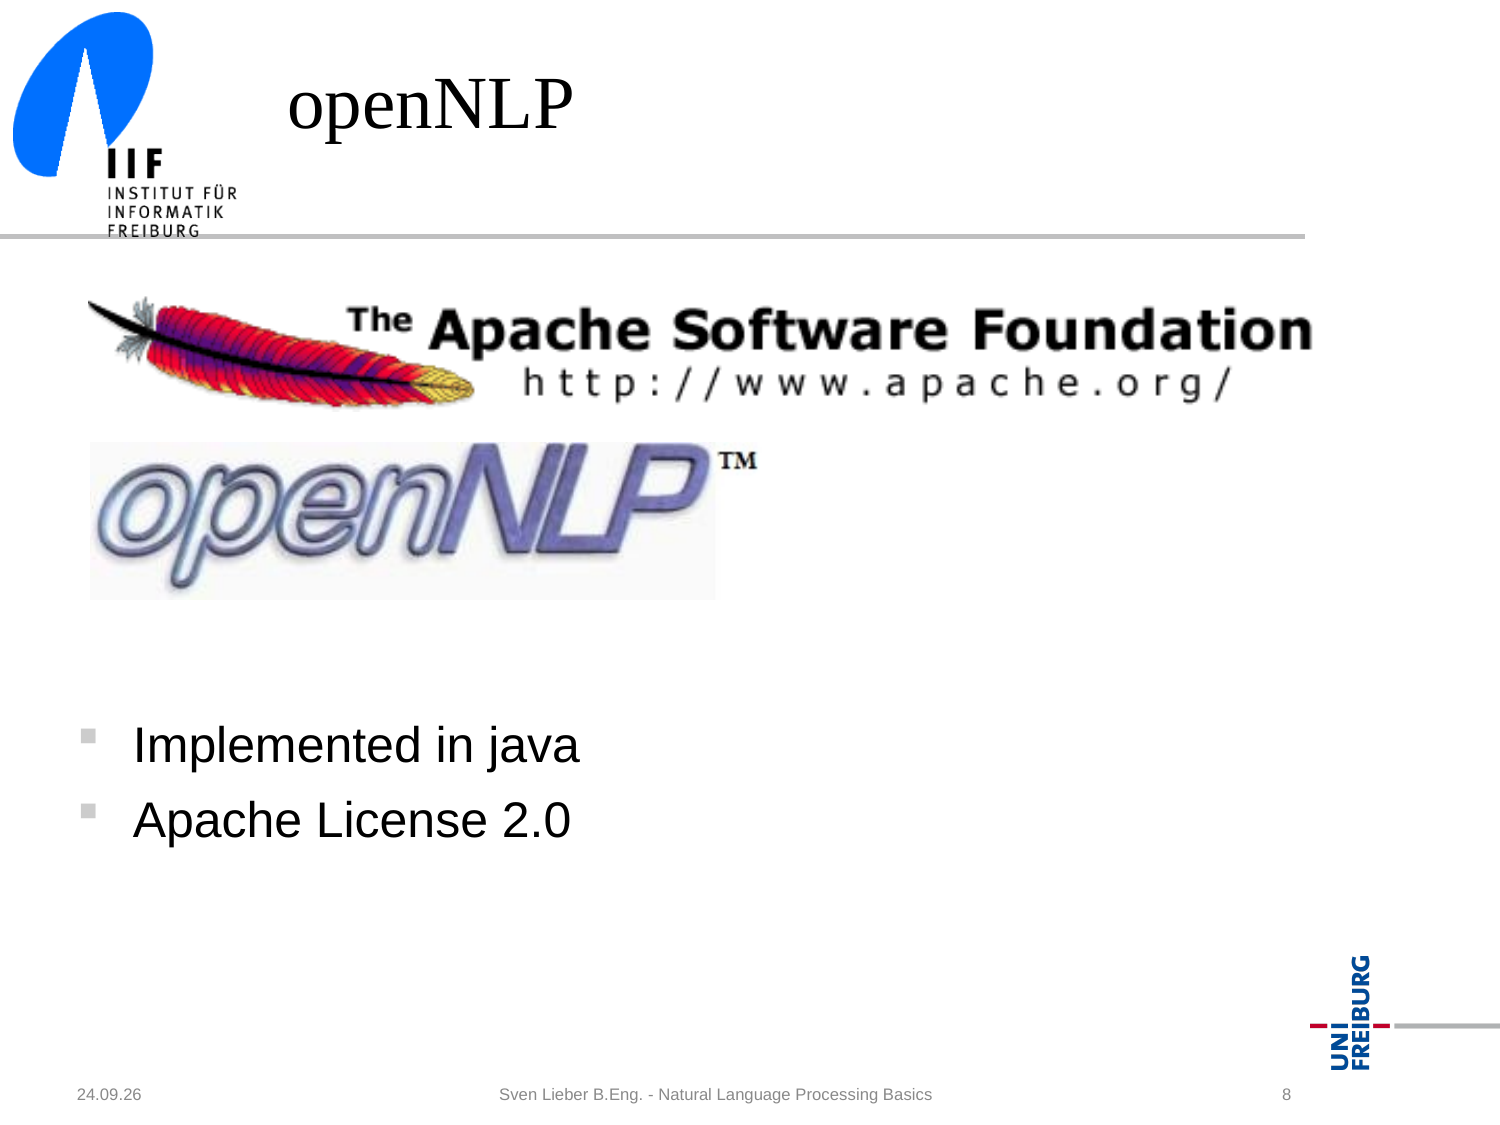

# openNLP
Implemented in java
Apache License 2.0
Präsentationstitel
8